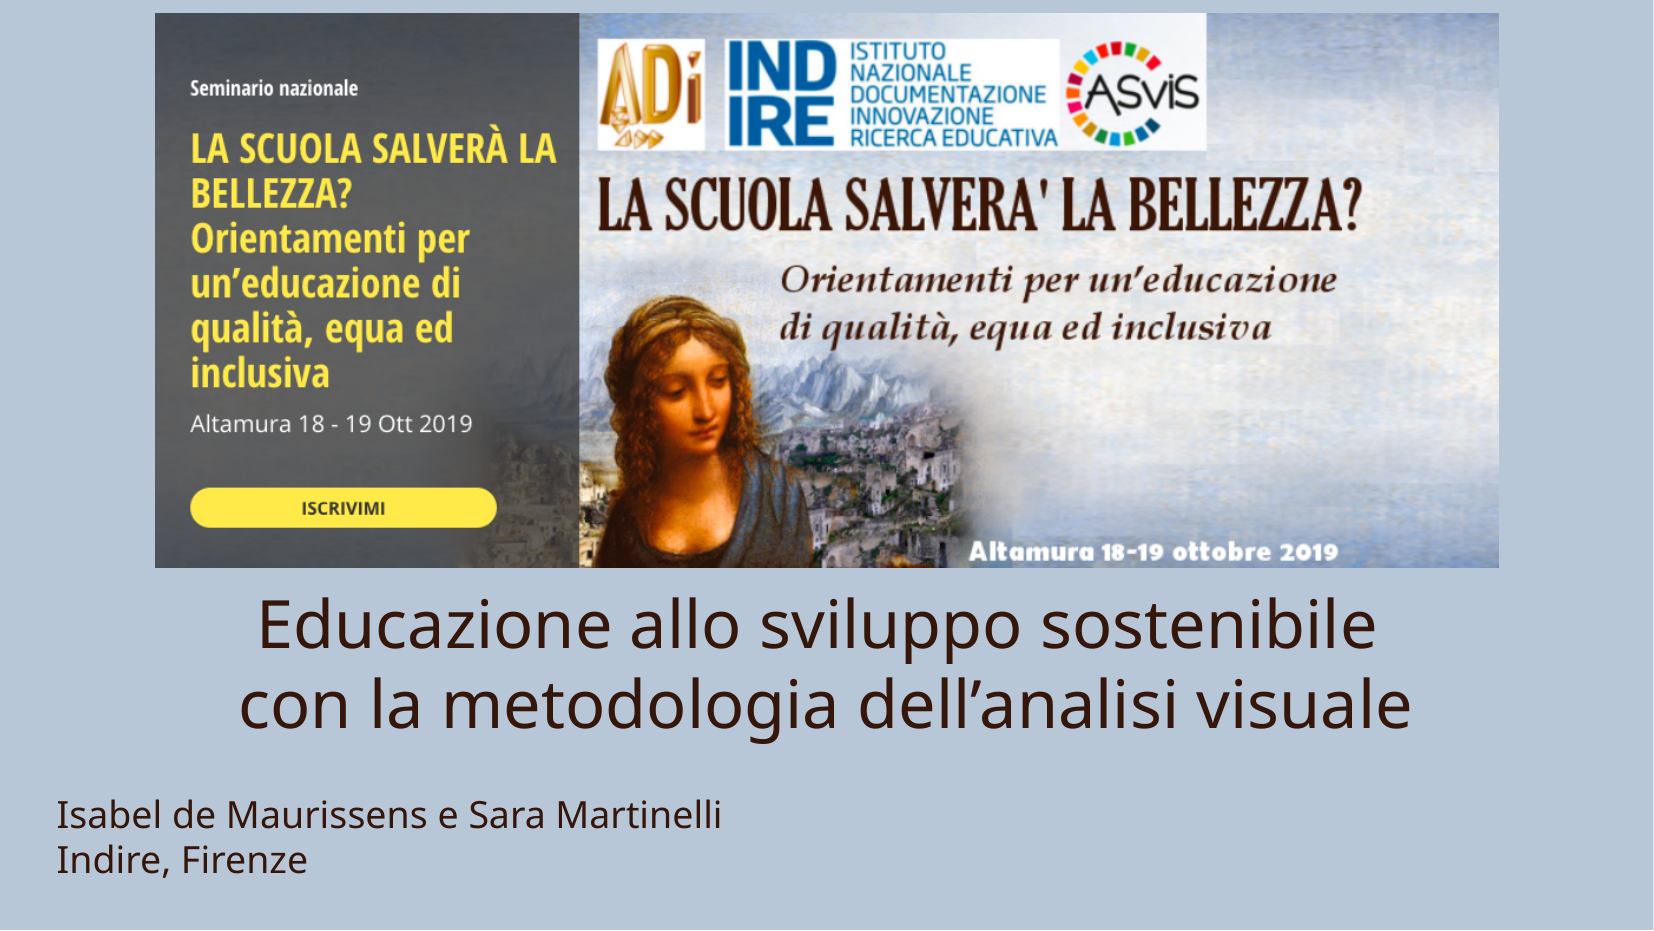

Educazione allo sviluppo sostenibile
con la metodologia dell’analisi visuale
Isabel de Maurissens e Sara Martinelli
Indire, Firenze